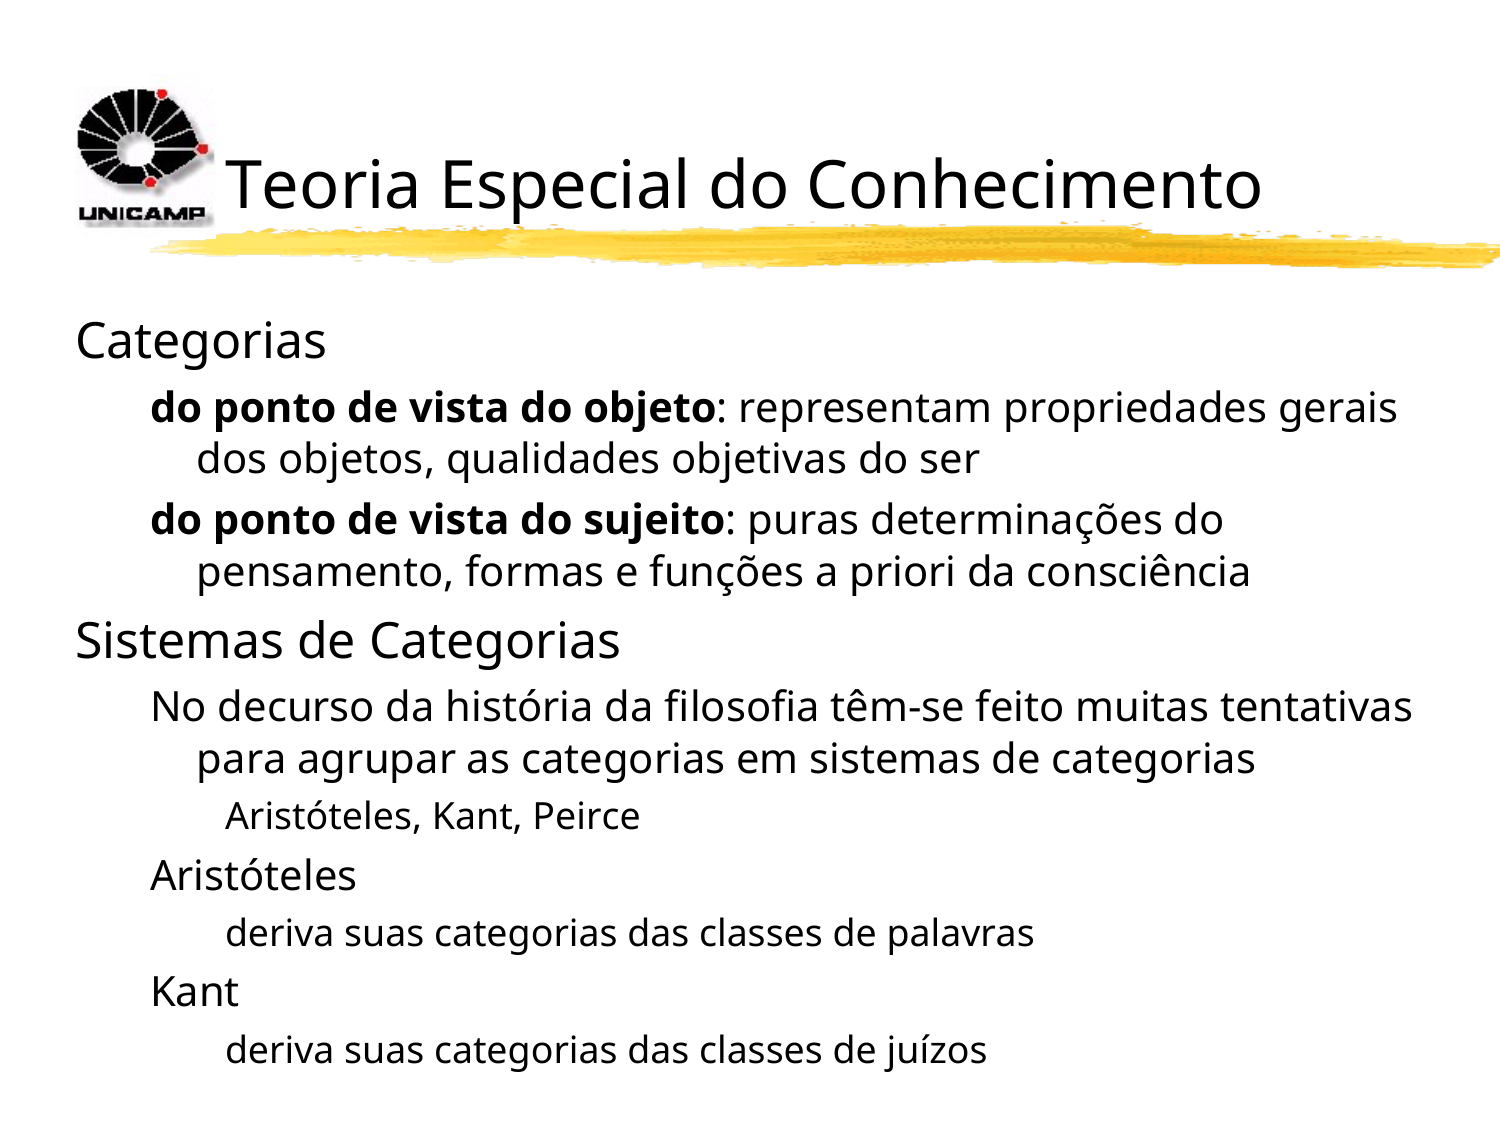

# Teoria Especial do Conhecimento
Categorias
do ponto de vista do objeto: representam propriedades gerais dos objetos, qualidades objetivas do ser
do ponto de vista do sujeito: puras determinações do pensamento, formas e funções a priori da consciência
Sistemas de Categorias
No decurso da história da filosofia têm-se feito muitas tentativas para agrupar as categorias em sistemas de categorias
Aristóteles, Kant, Peirce
Aristóteles
deriva suas categorias das classes de palavras
Kant
deriva suas categorias das classes de juízos